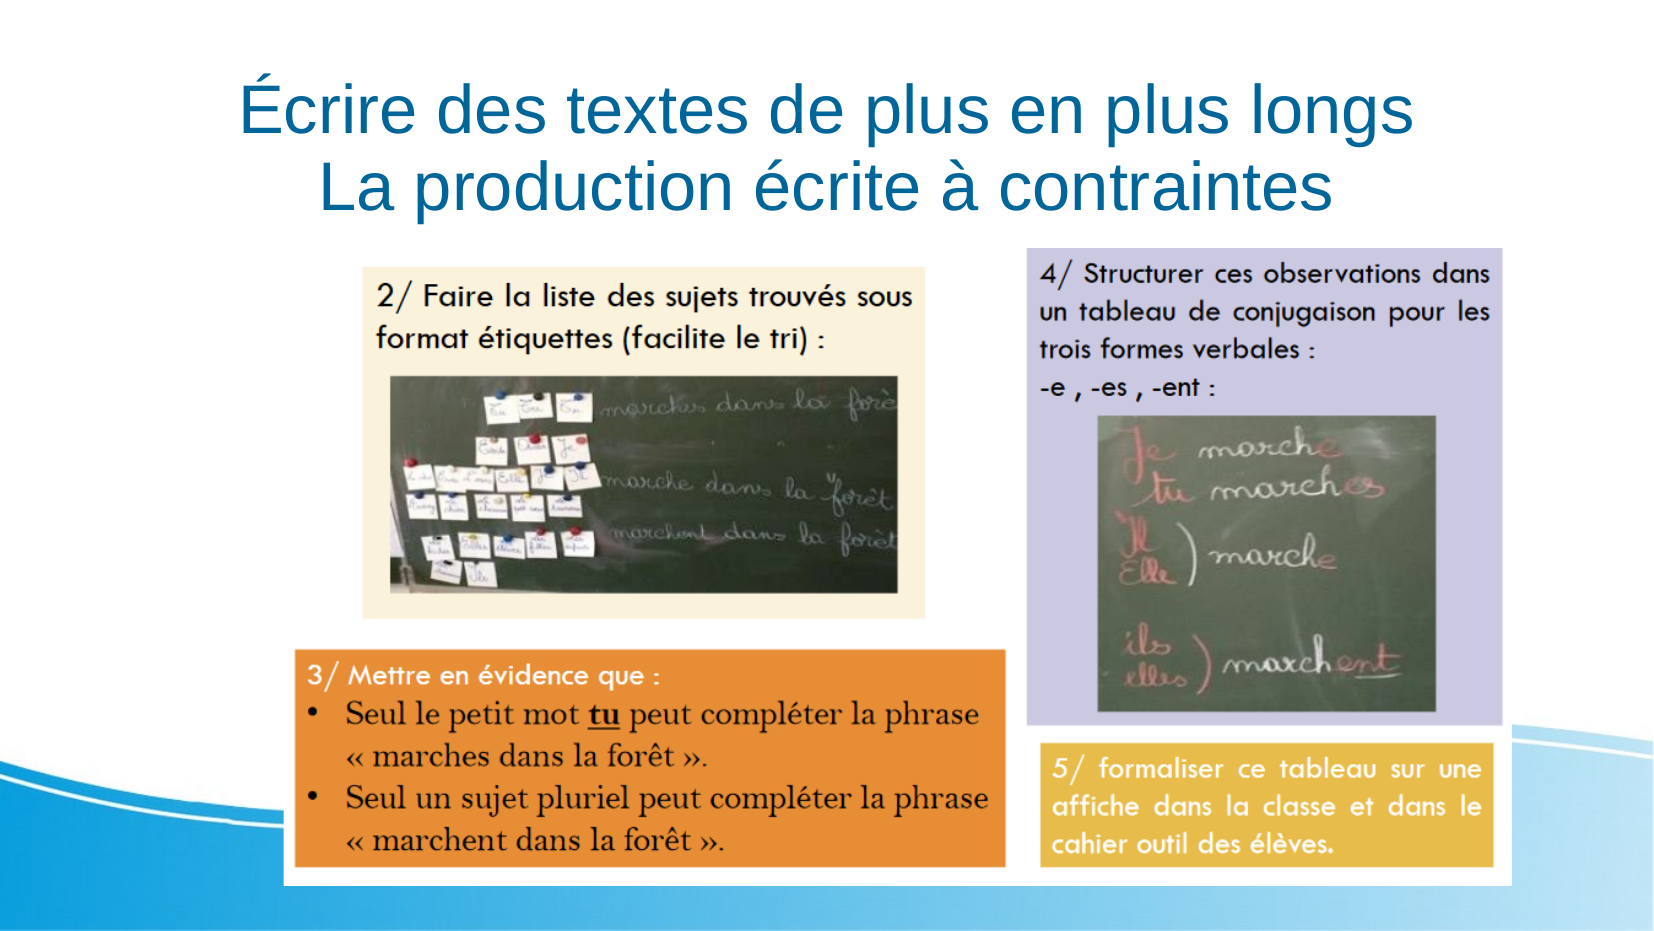

# Écrire des textes de plus en plus longs La production écrite à contraintes